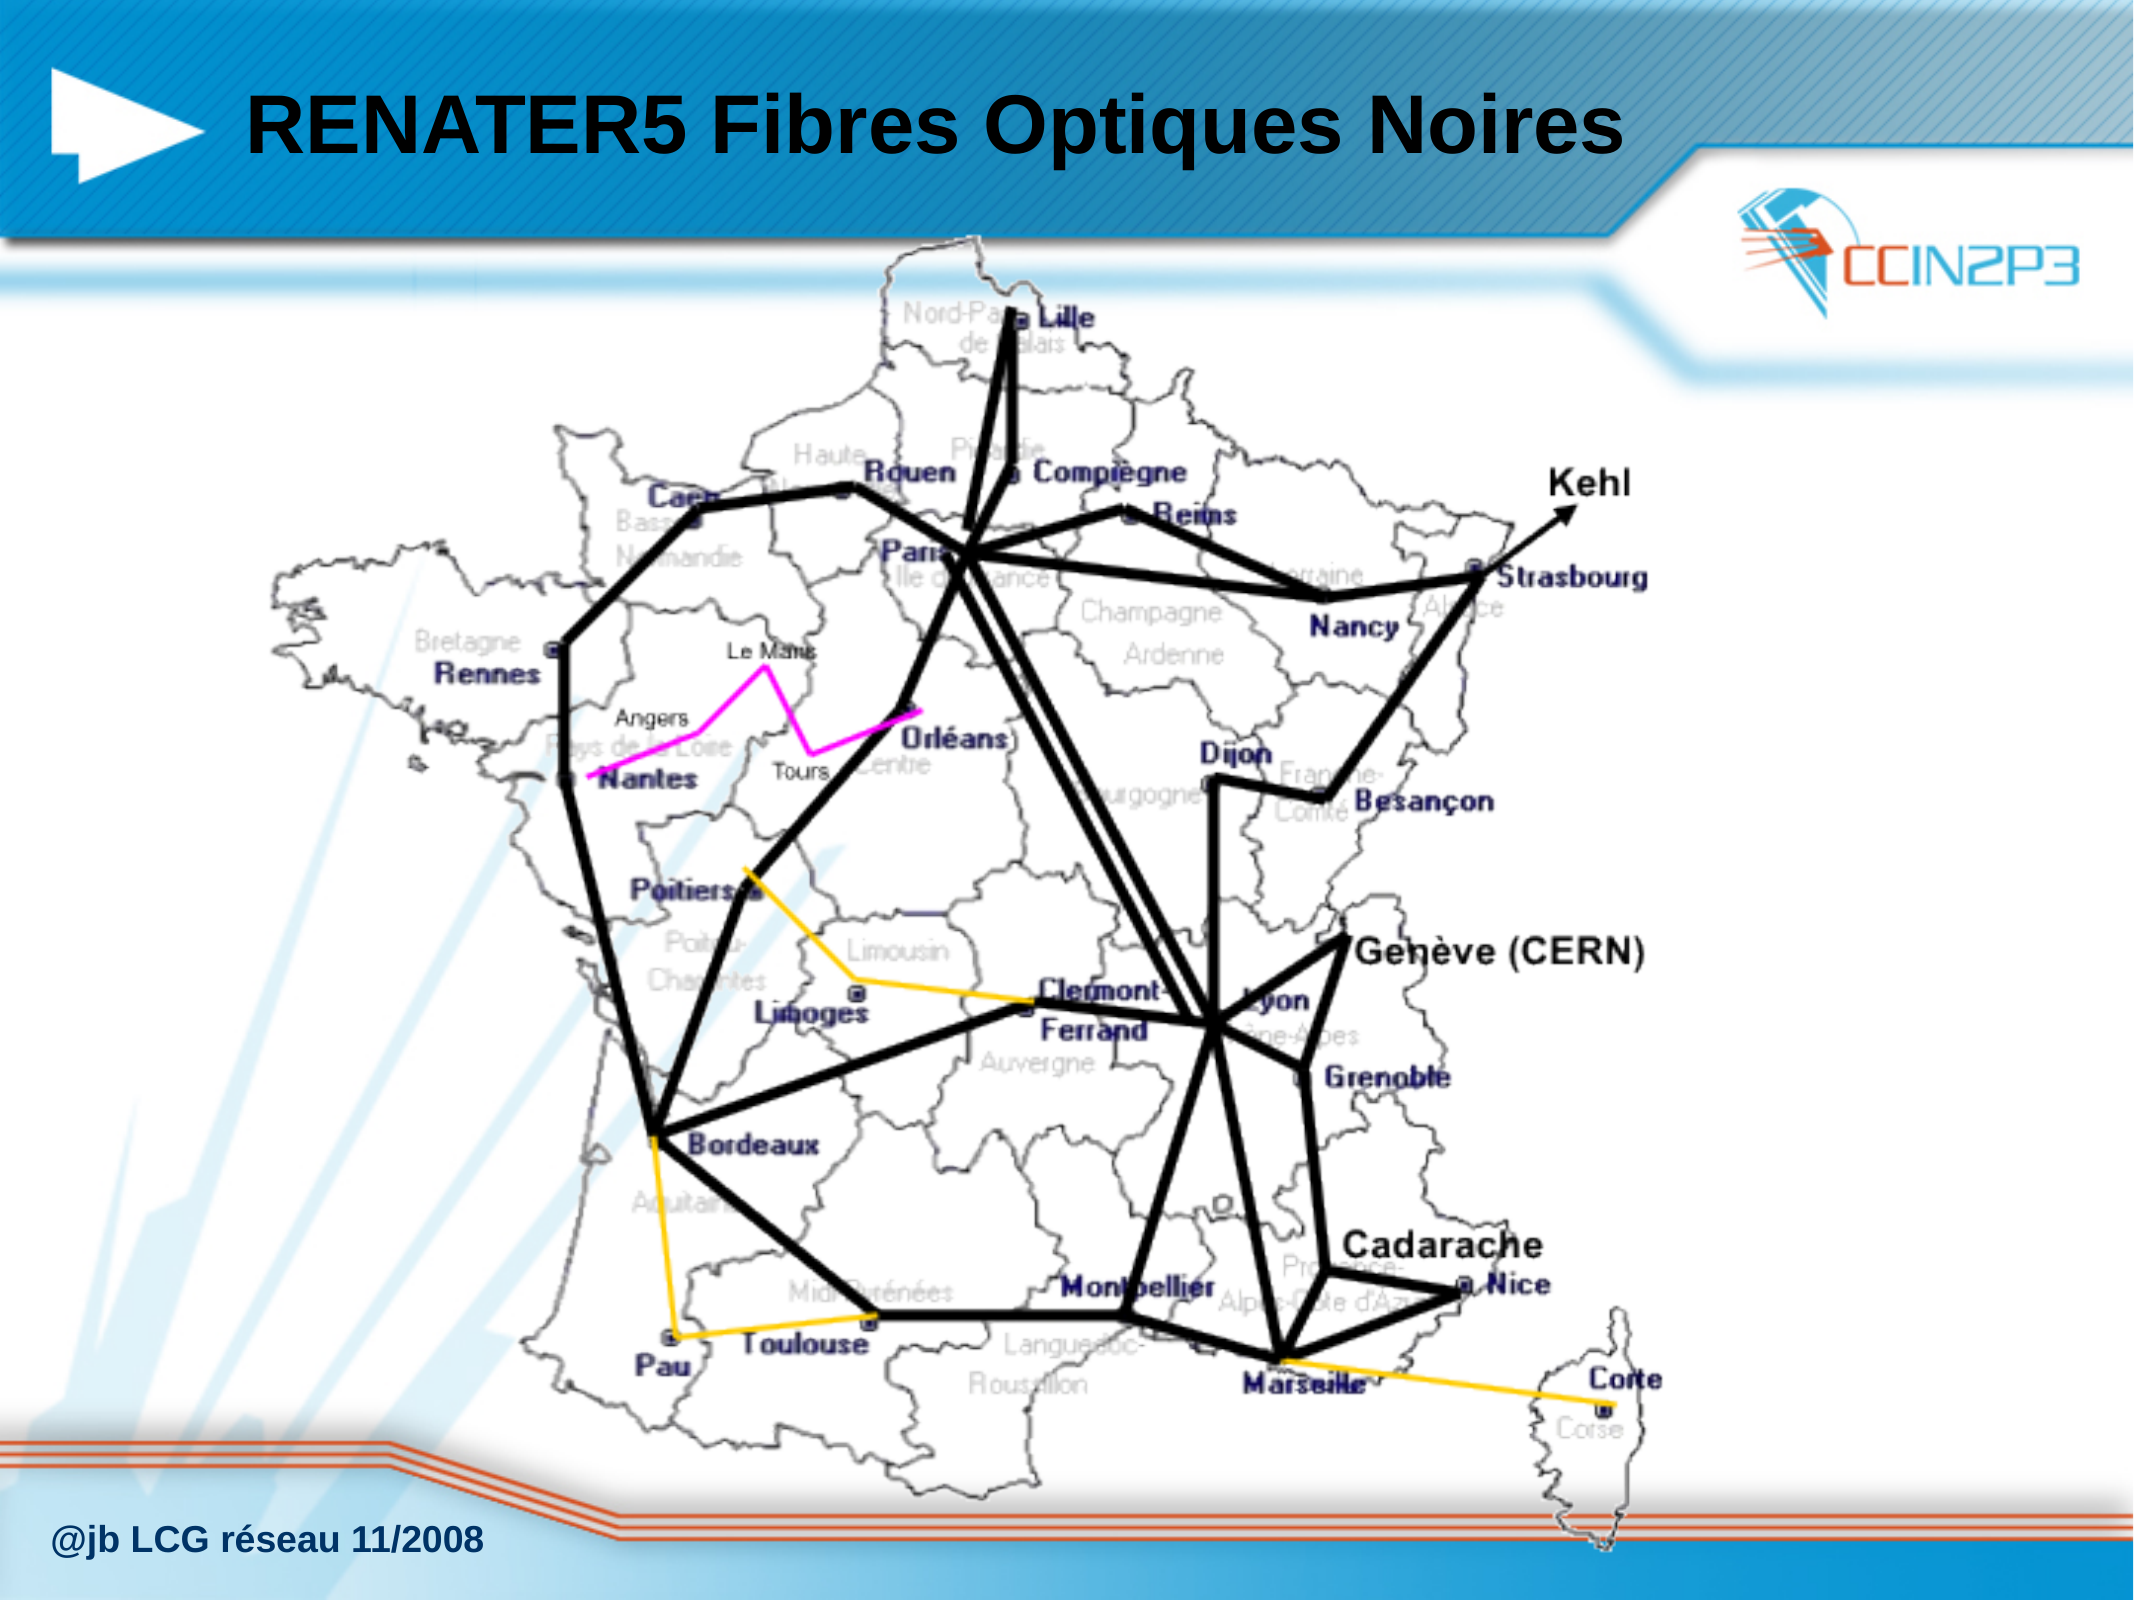

# RENATER5 Fibres Optiques Noires
4
Votre Nom